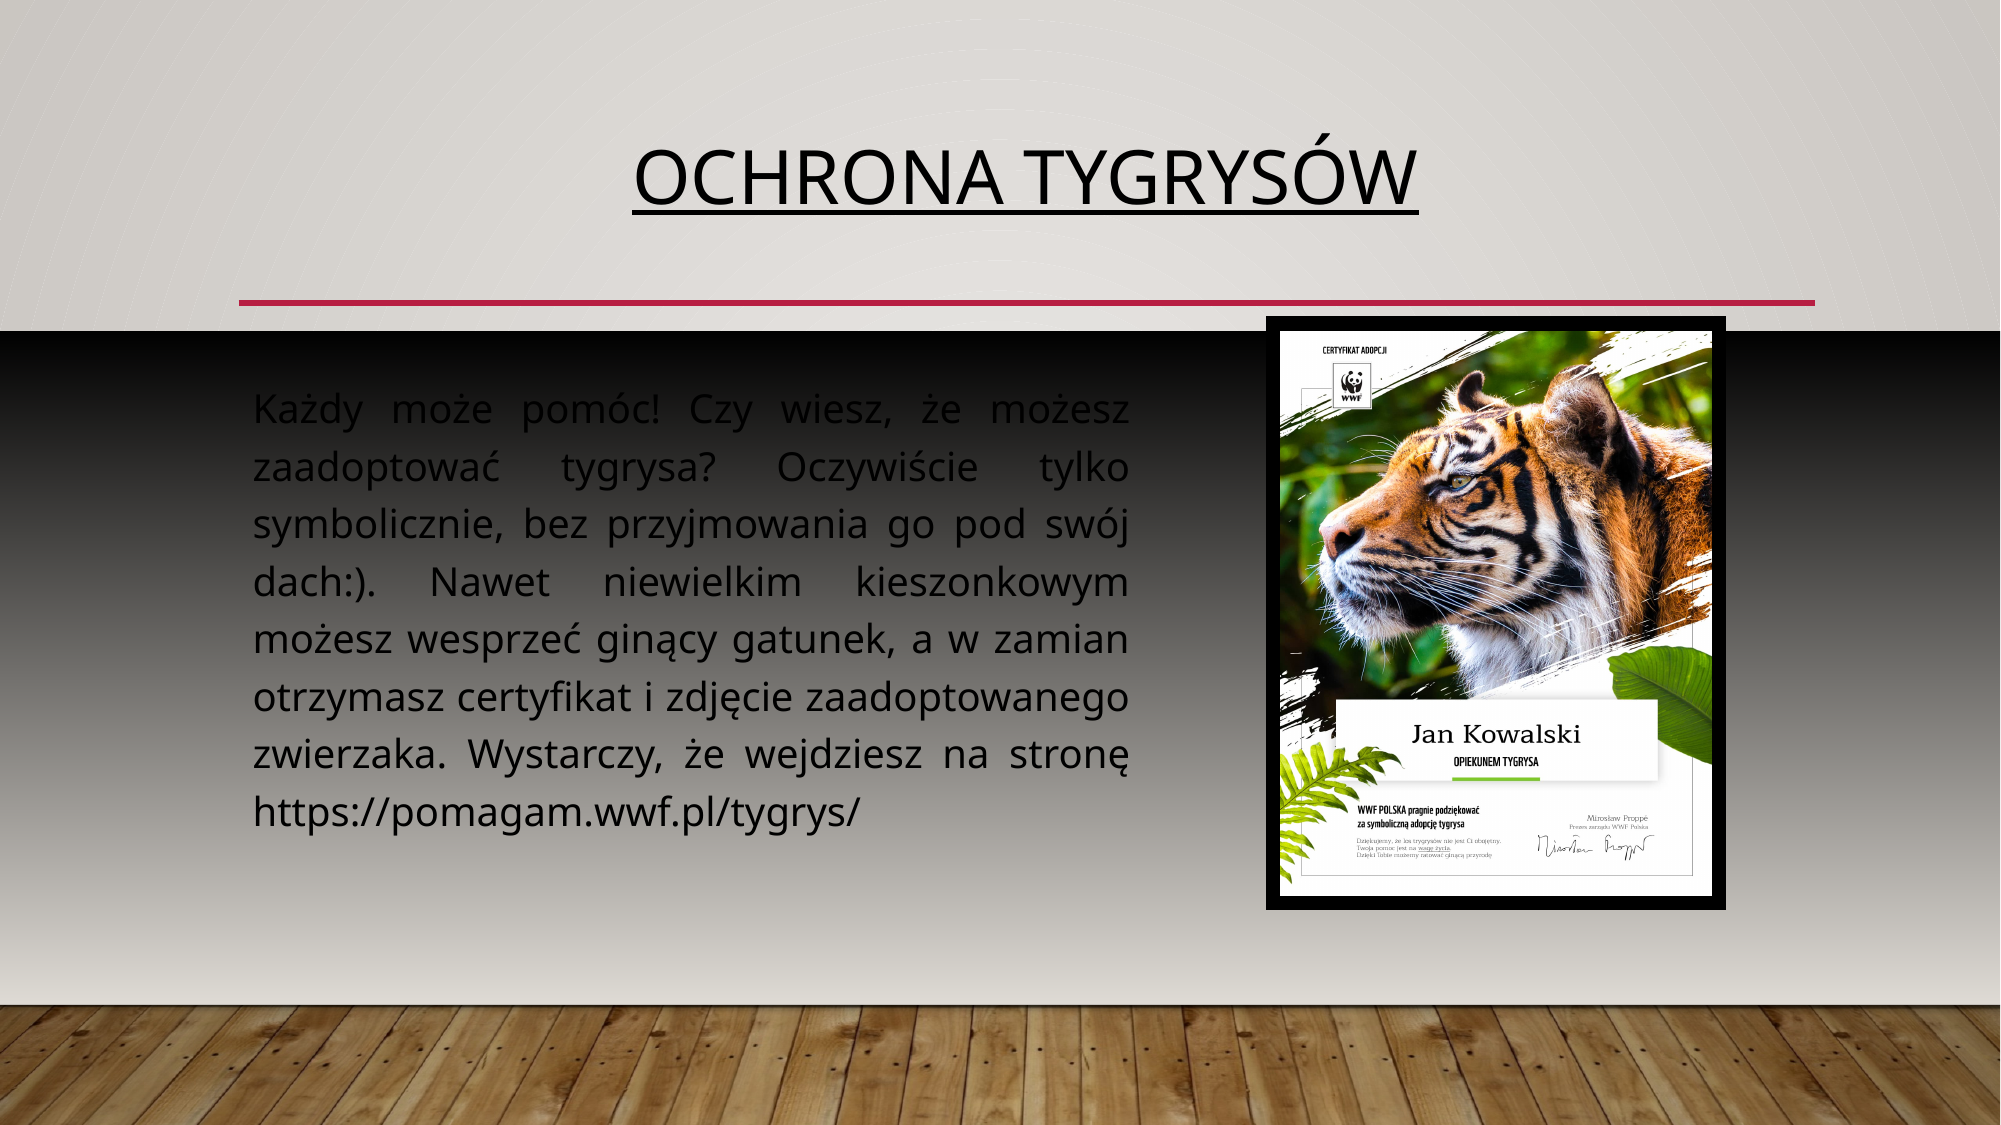

# Ochrona tygrysów
Każdy może pomóc! Czy wiesz, że możesz zaadoptować tygrysa? Oczywiście tylko symbolicznie, bez przyjmowania go pod swój dach:). Nawet niewielkim kieszonkowym możesz wesprzeć ginący gatunek, a w zamian otrzymasz certyfikat i zdjęcie zaadoptowanego zwierzaka. Wystarczy, że wejdziesz na stronę https://pomagam.wwf.pl/tygrys/